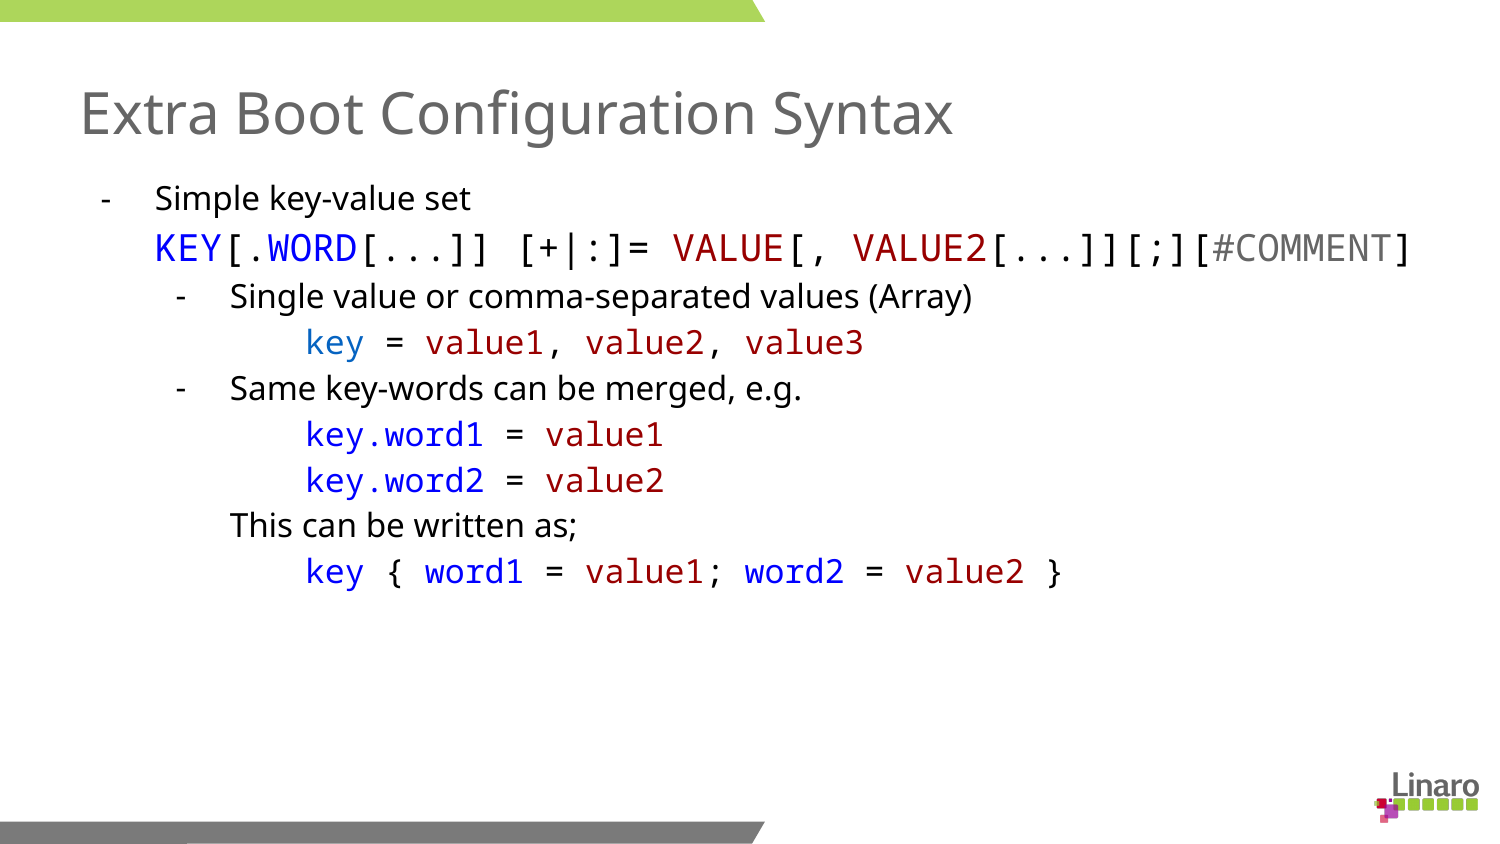

Extra Boot Configuration Syntax
# Simple key-value set KEY[.WORD[...]] [+|:]= VALUE[, VALUE2[...]][;][#COMMENT]
Single value or comma-separated values (Array)
	key = value1, value2, value3
Same key-words can be merged, e.g.
	key.word1 = value1
	key.word2 = value2
This can be written as;
	key { word1 = value1; word2 = value2 }